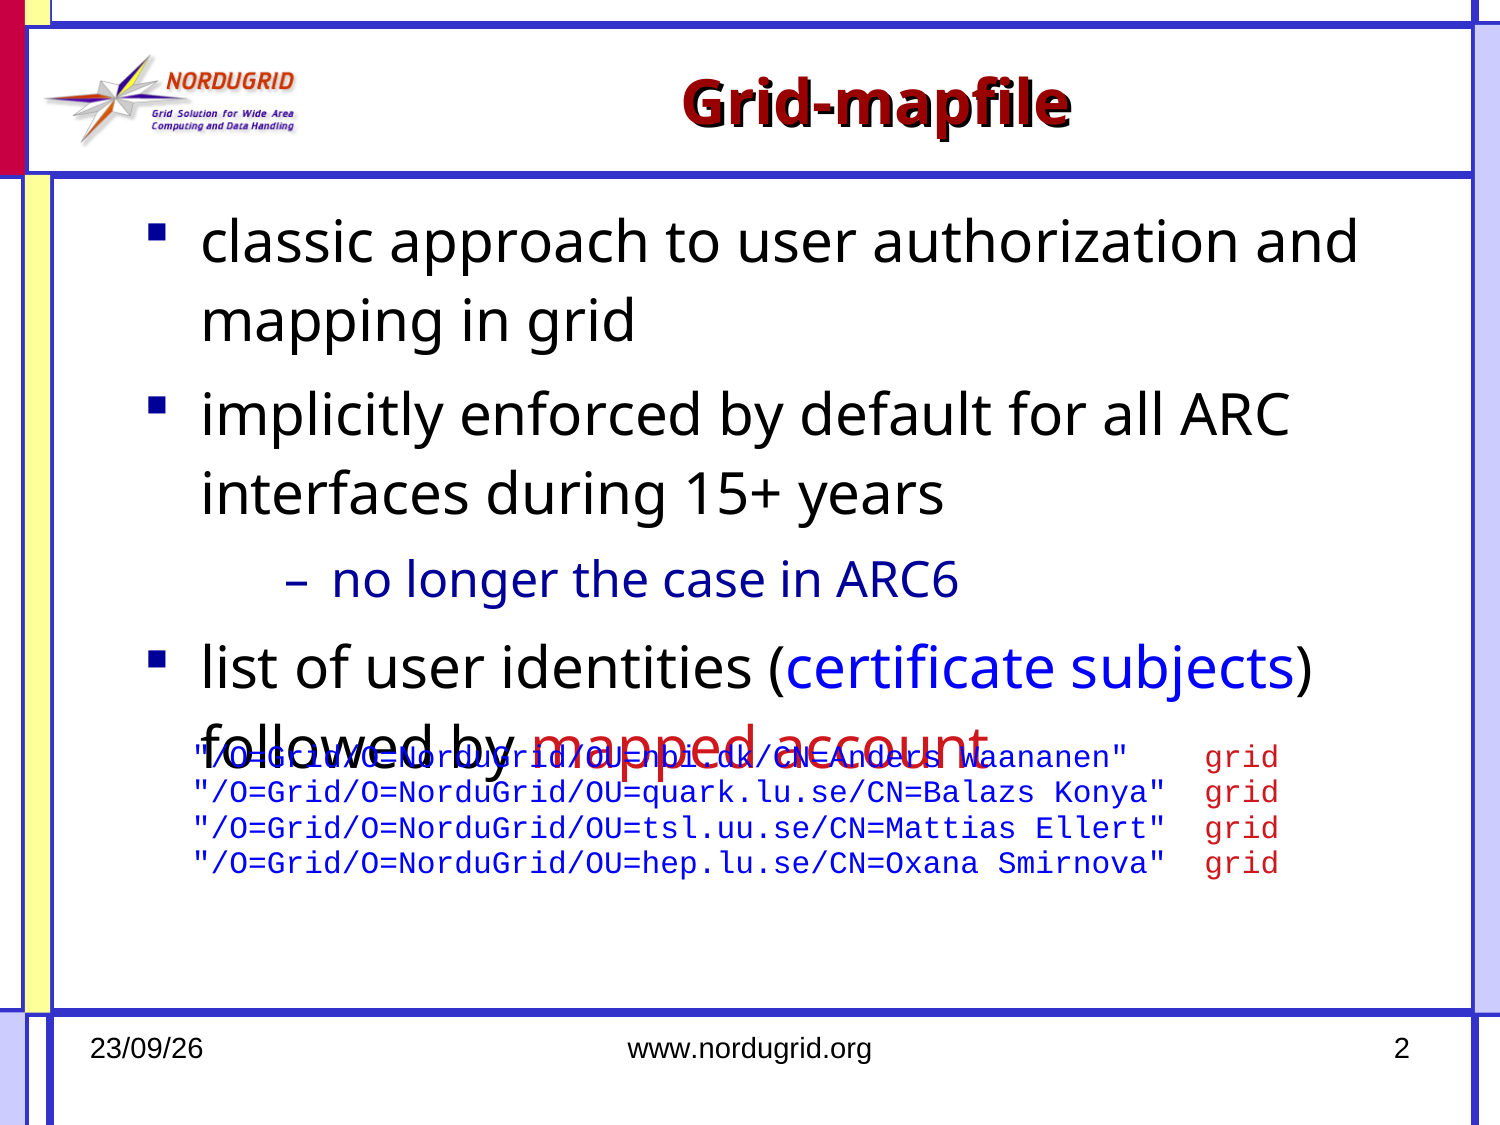

# Grid-mapfile
classic approach to user authorization and mapping in grid
implicitly enforced by default for all ARC interfaces during 15+ years
no longer the case in ARC6
list of user identities (certificate subjects) followed by mapped account
"/O=Grid/O=NorduGrid/OU=nbi.dk/CN=Anders Waananen" grid
"/O=Grid/O=NorduGrid/OU=quark.lu.se/CN=Balazs Konya" grid
"/O=Grid/O=NorduGrid/OU=tsl.uu.se/CN=Mattias Ellert" grid
"/O=Grid/O=NorduGrid/OU=hep.lu.se/CN=Oxana Smirnova" grid
www.nordugrid.org
2